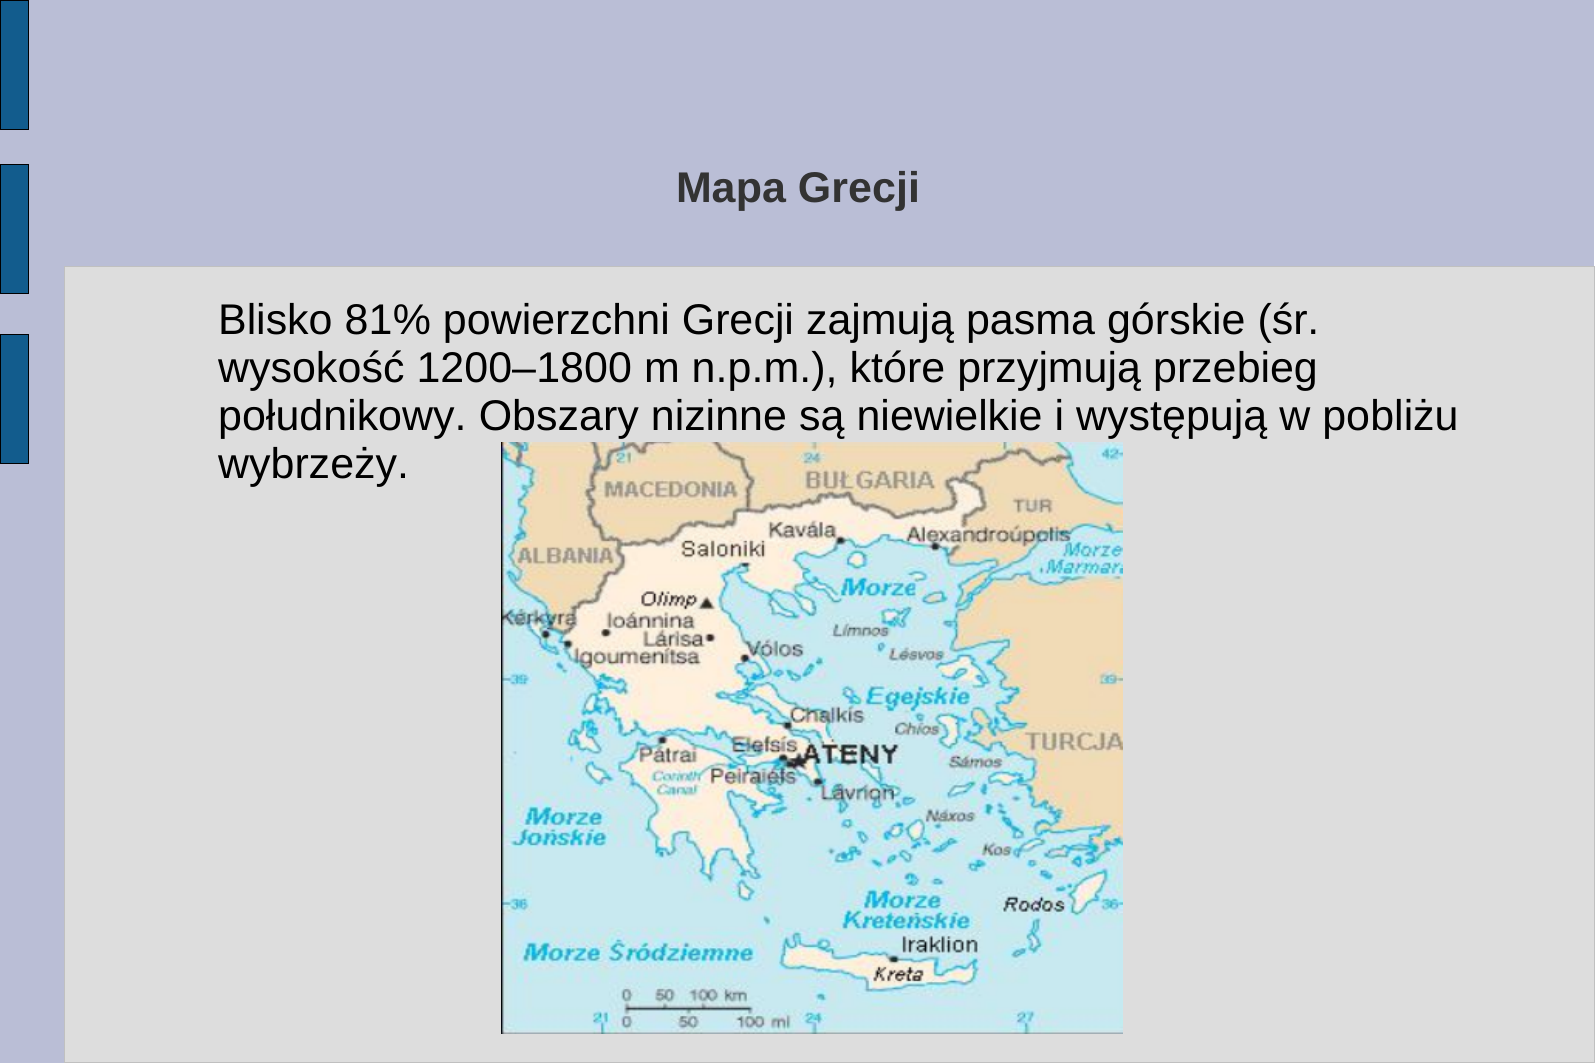

# Mapa Grecji
Blisko 81% powierzchni Grecji zajmują pasma górskie (śr. wysokość 1200–1800 m n.p.m.), które przyjmują przebieg południkowy. Obszary nizinne są niewielkie i występują w pobliżu wybrzeży.